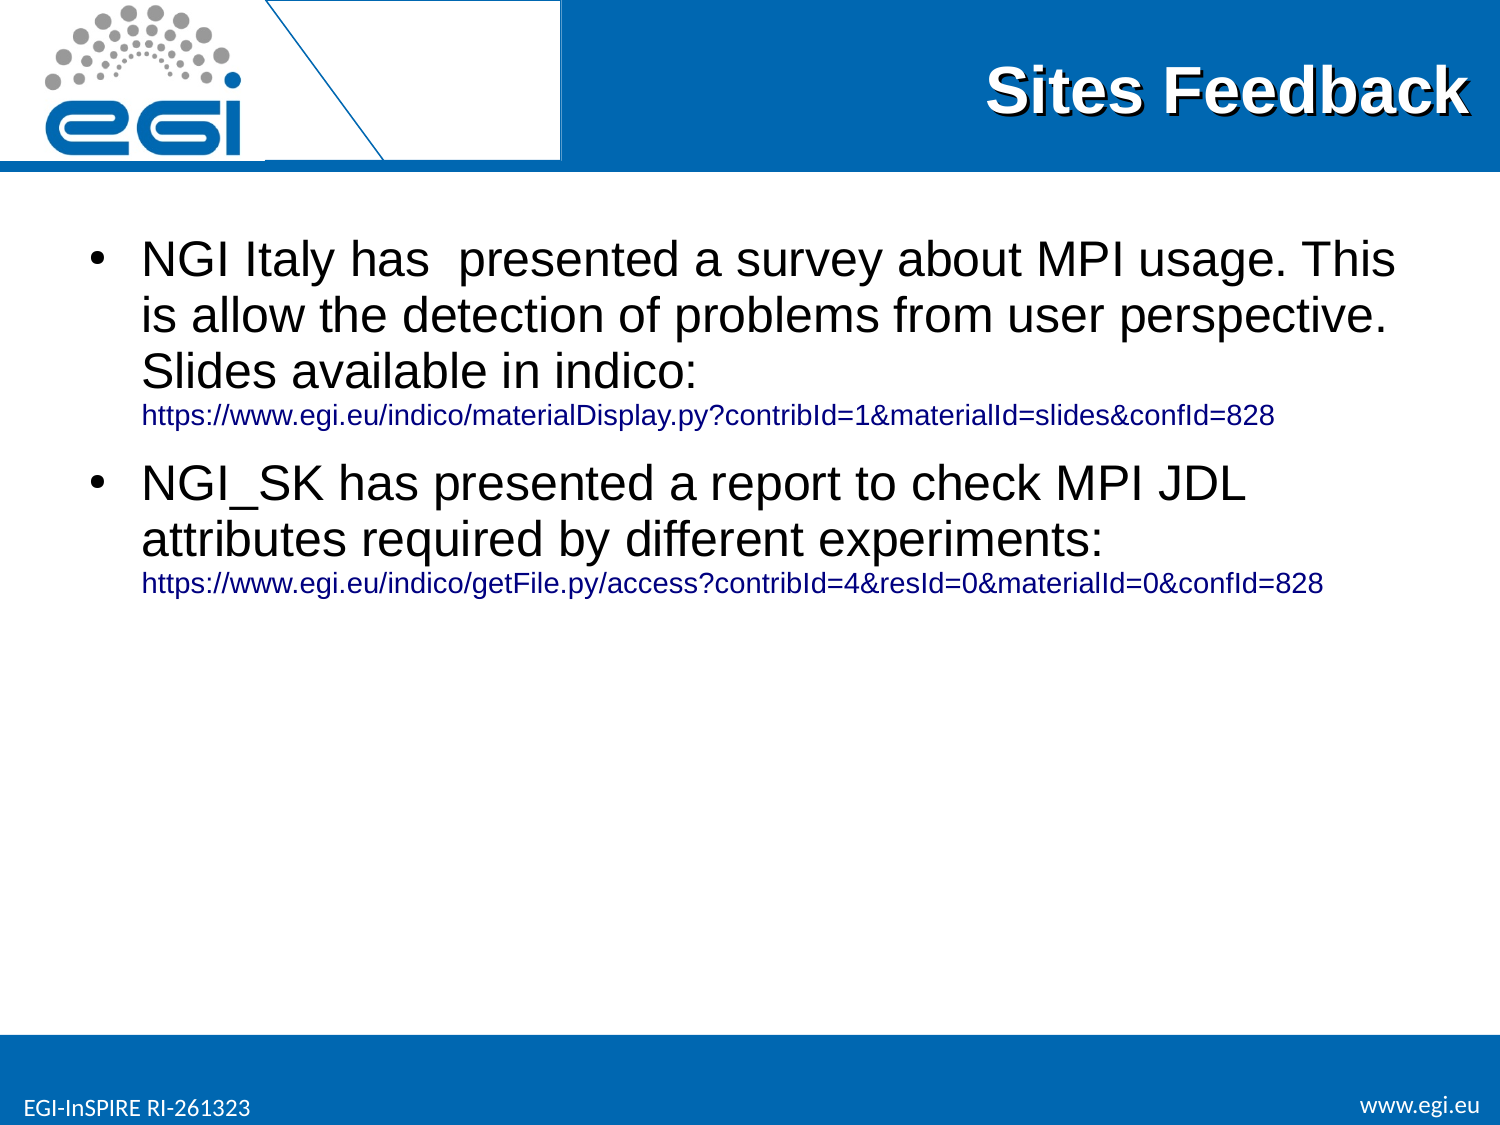

# Sites Feedback
NGI Italy has presented a survey about MPI usage. This is allow the detection of problems from user perspective. Slides available in indico: https://www.egi.eu/indico/materialDisplay.py?contribId=1&materialId=slides&confId=828
NGI_SK has presented a report to check MPI JDL attributes required by different experiments: https://www.egi.eu/indico/getFile.py/access?contribId=4&resId=0&materialId=0&confId=828